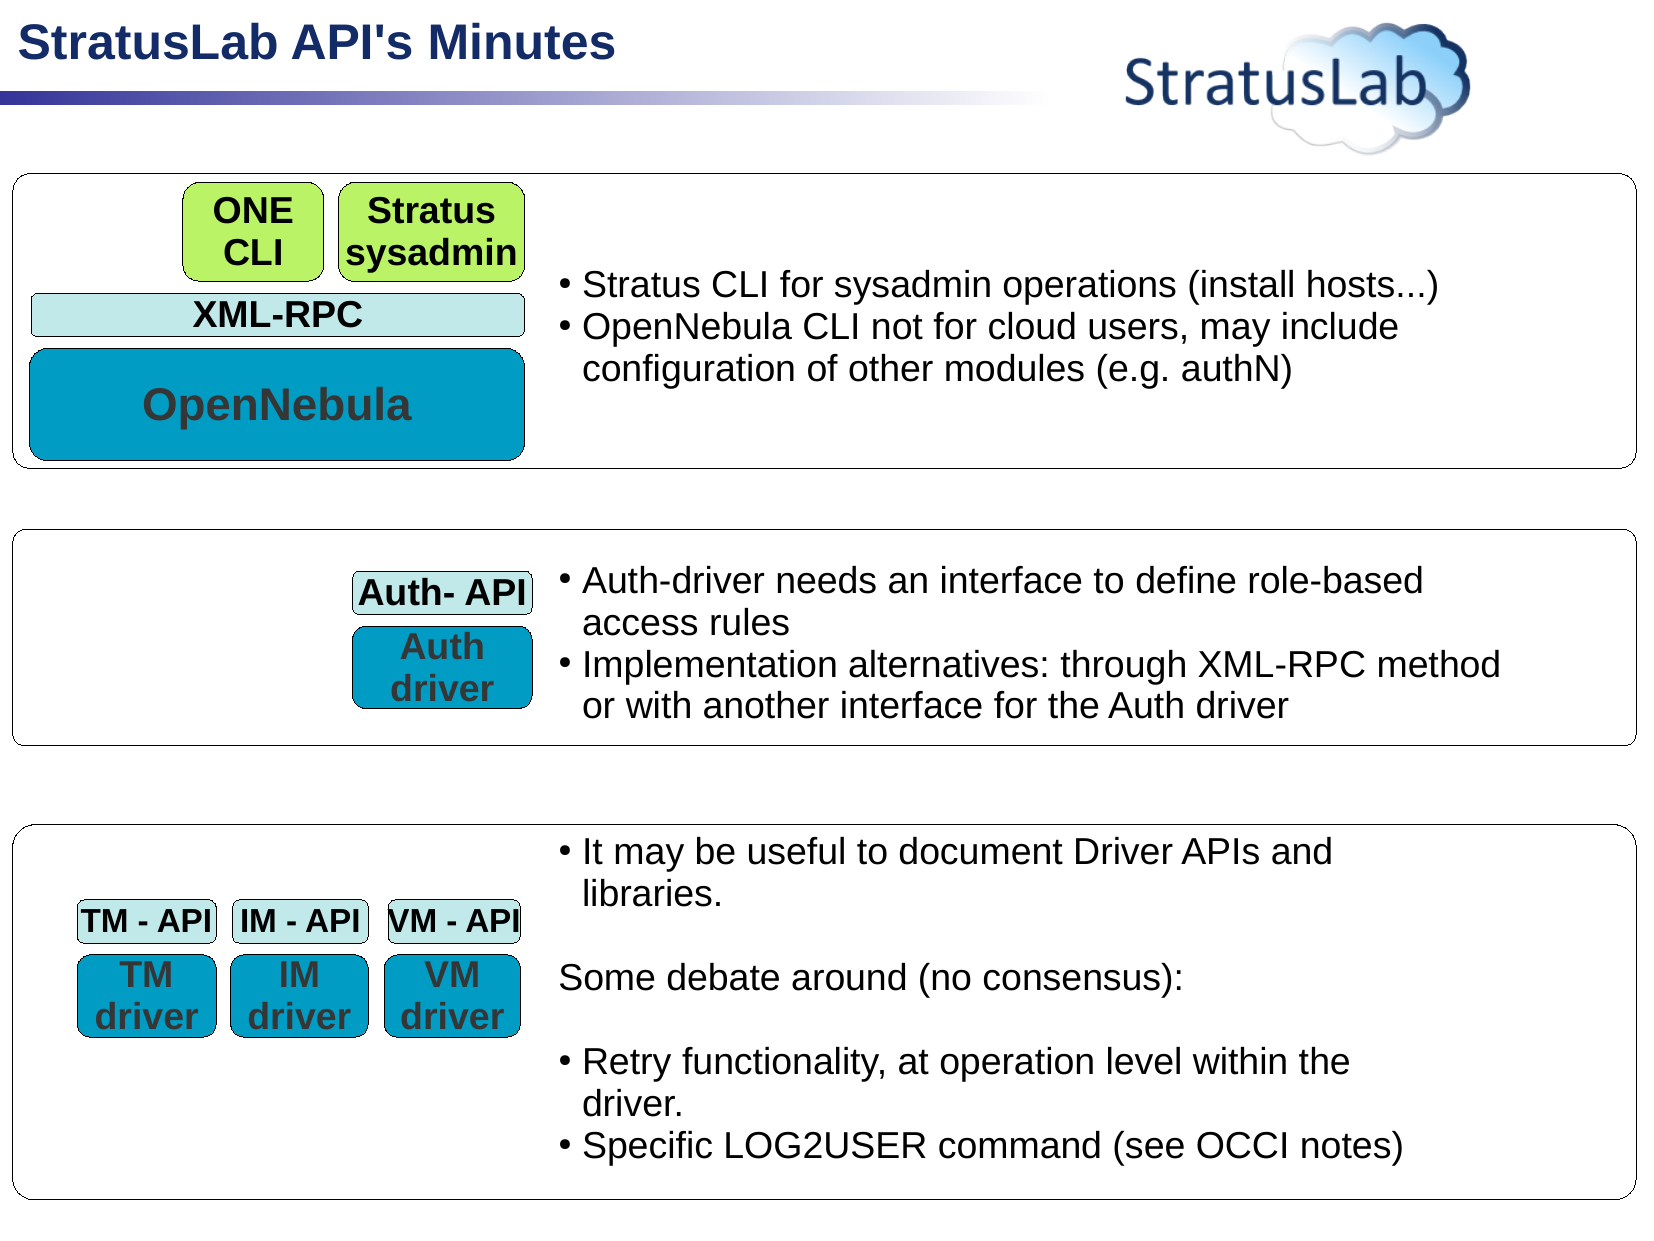

# StratusLab API's Minutes
ONE
CLI
Stratus
sysadmin
 Stratus CLI for sysadmin operations (install hosts...)
 OpenNebula CLI not for cloud users, may include
 configuration of other modules (e.g. authN)
XML-RPC
OpenNebula
 Auth-driver needs an interface to define role-based
 access rules
 Implementation alternatives: through XML-RPC method
 or with another interface for the Auth driver
Auth- API
Auth
driver
 It may be useful to document Driver APIs and
 libraries.
Some debate around (no consensus):
 Retry functionality, at operation level within the
 driver.
 Specific LOG2USER command (see OCCI notes)
TM - API
IM - API
VM - API
TM
driver
IM
driver
VM
driver